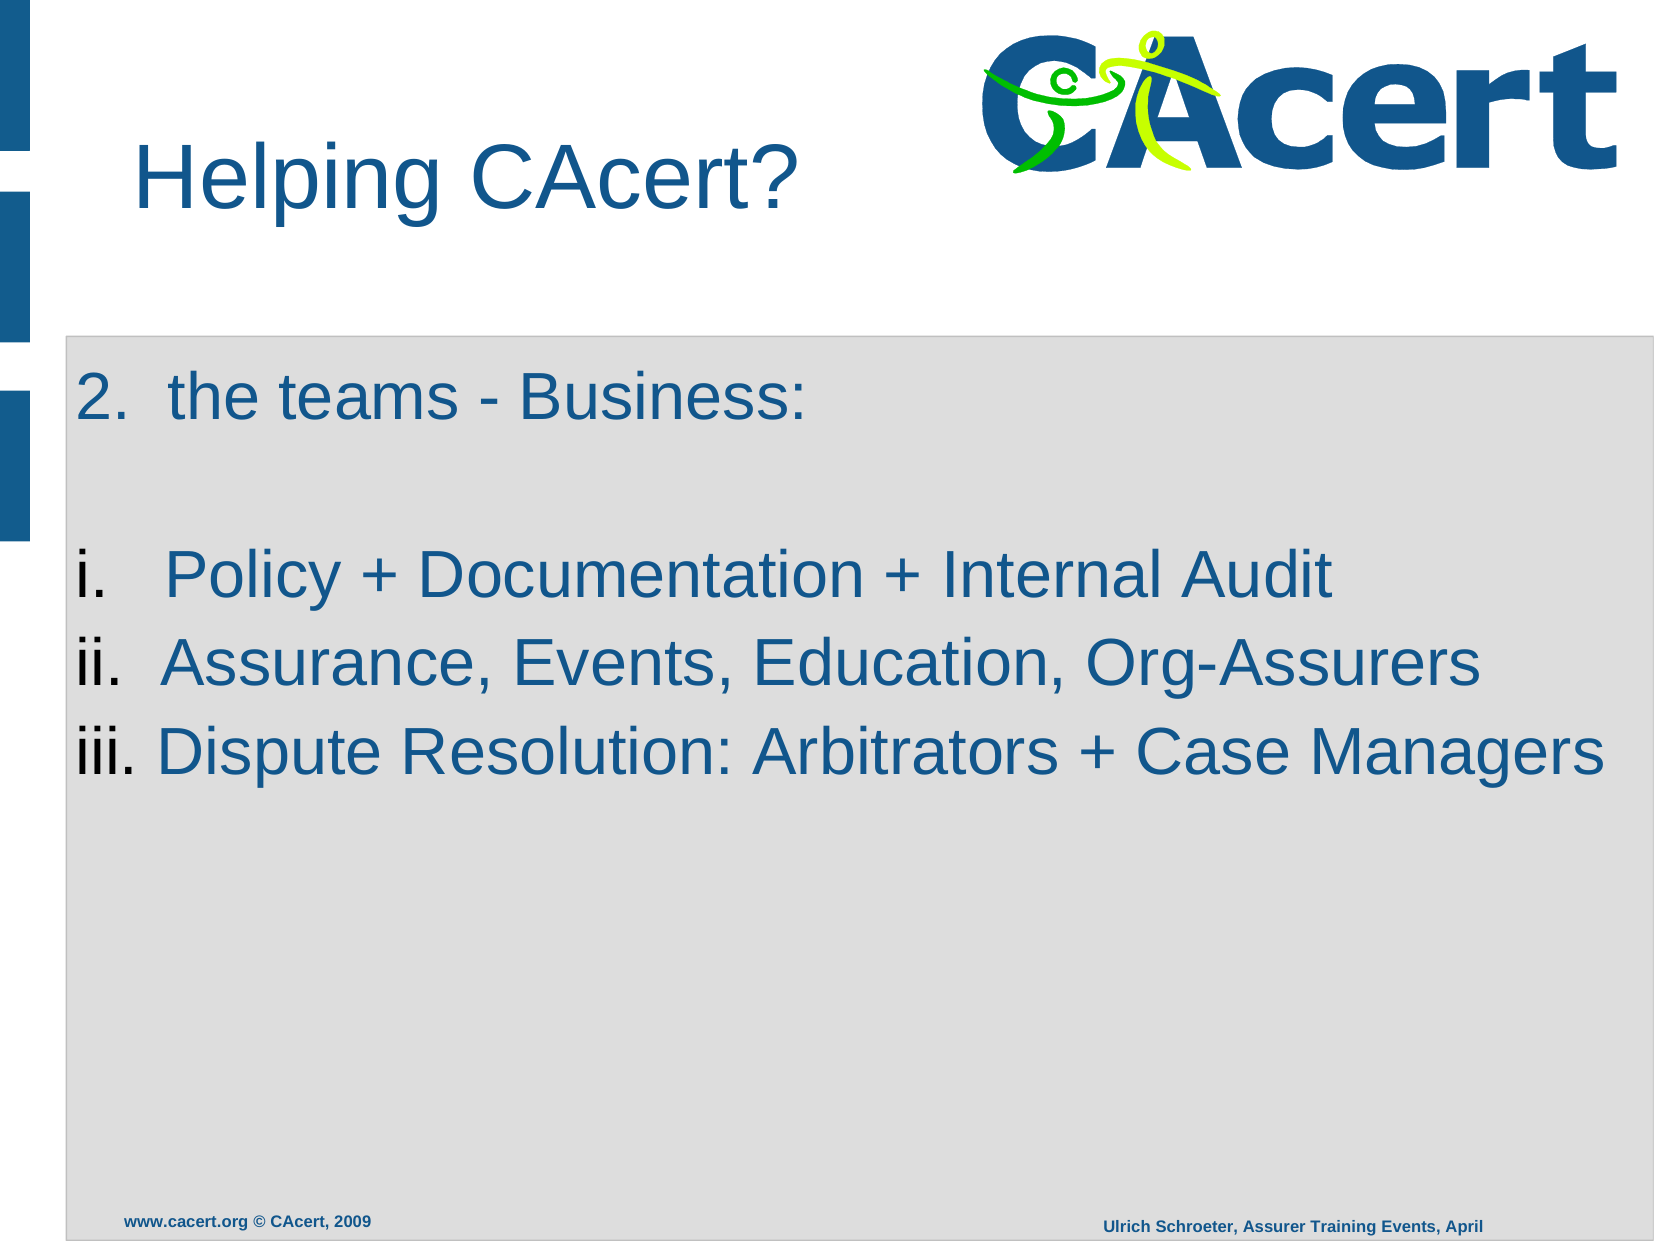

Helping CAcert?
2. the teams - Business:
 Policy + Documentation + Internal Audit
 Assurance, Events, Education, Org-Assurers
 Dispute Resolution: Arbitrators + Case Managers